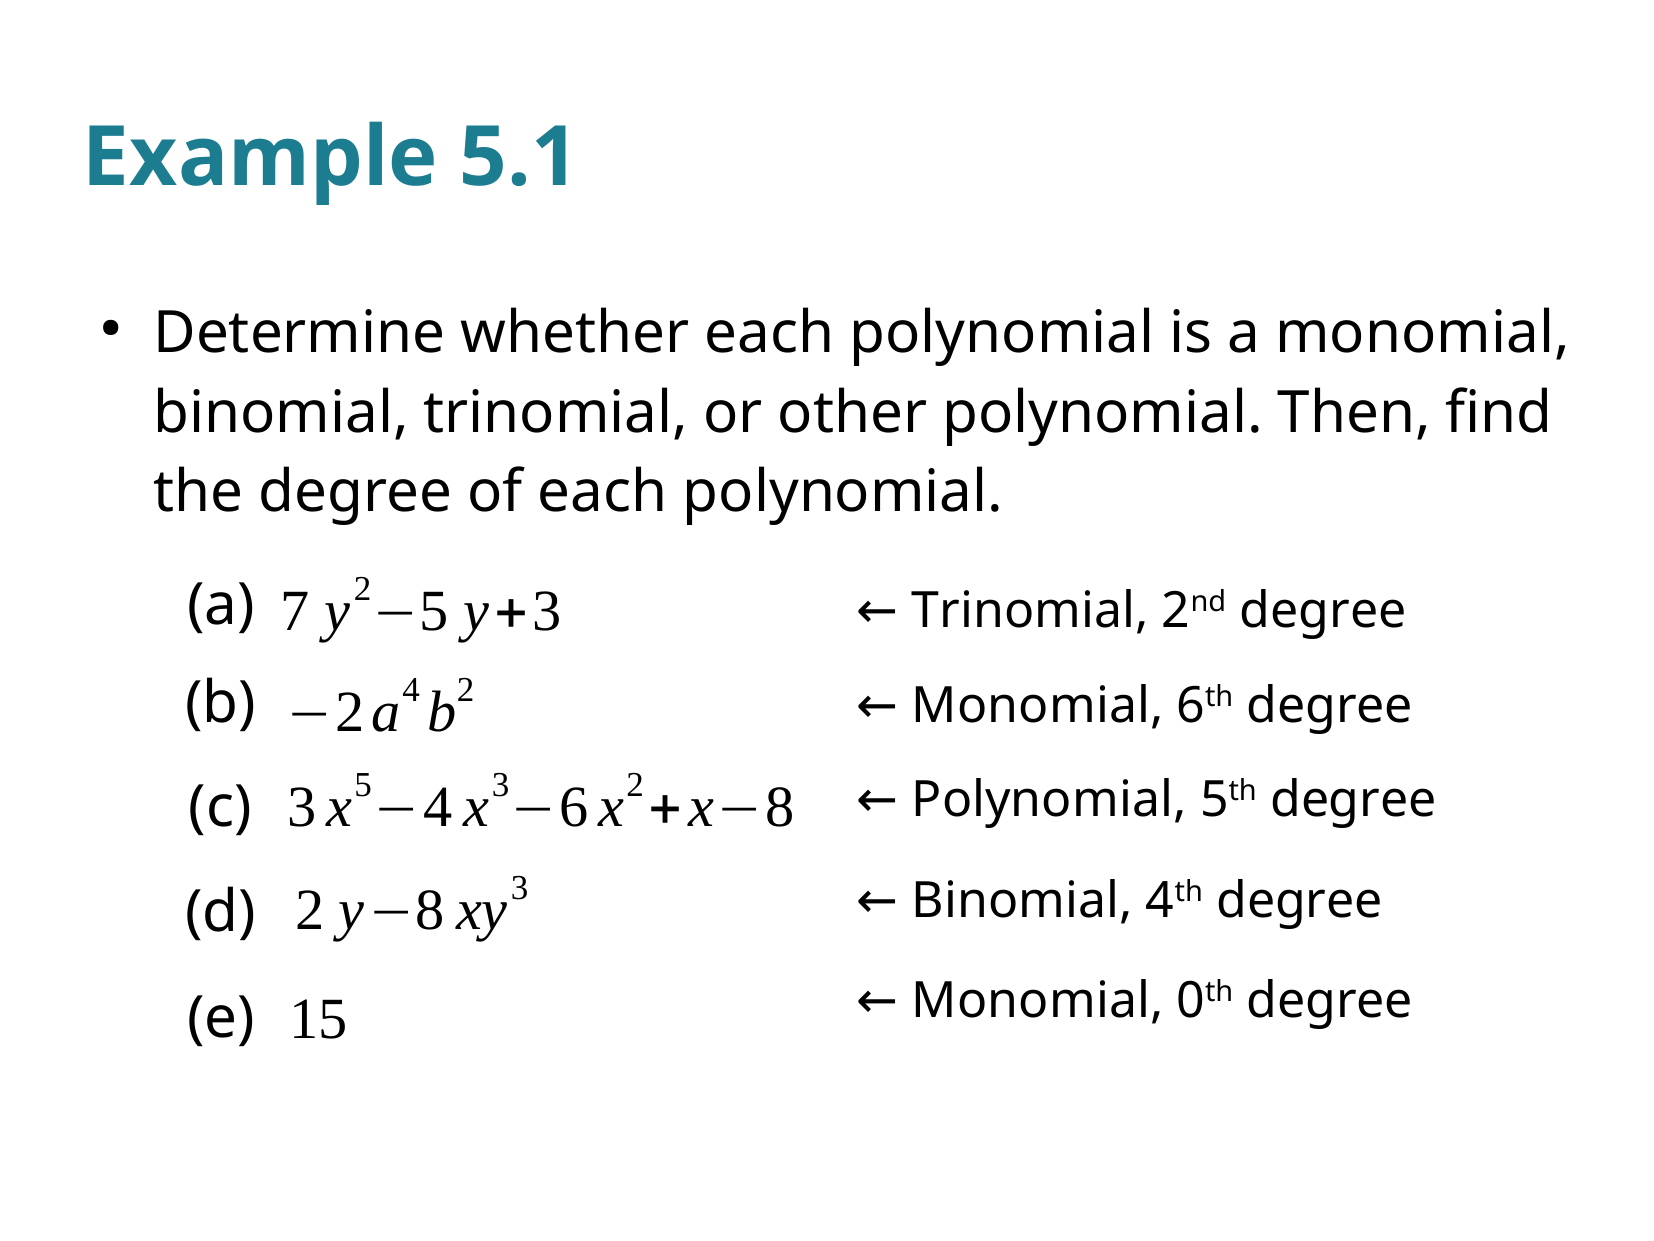

# Example 5.1
Determine whether each polynomial is a monomial, binomial, trinomial, or other polynomial. Then, find the degree of each polynomial.
(a)
← Trinomial, 2nd degree
(b)
← Monomial, 6th degree
← Polynomial, 5th degree
(c)
← Binomial, 4th degree
(d)
← Monomial, 0th degree
(e)